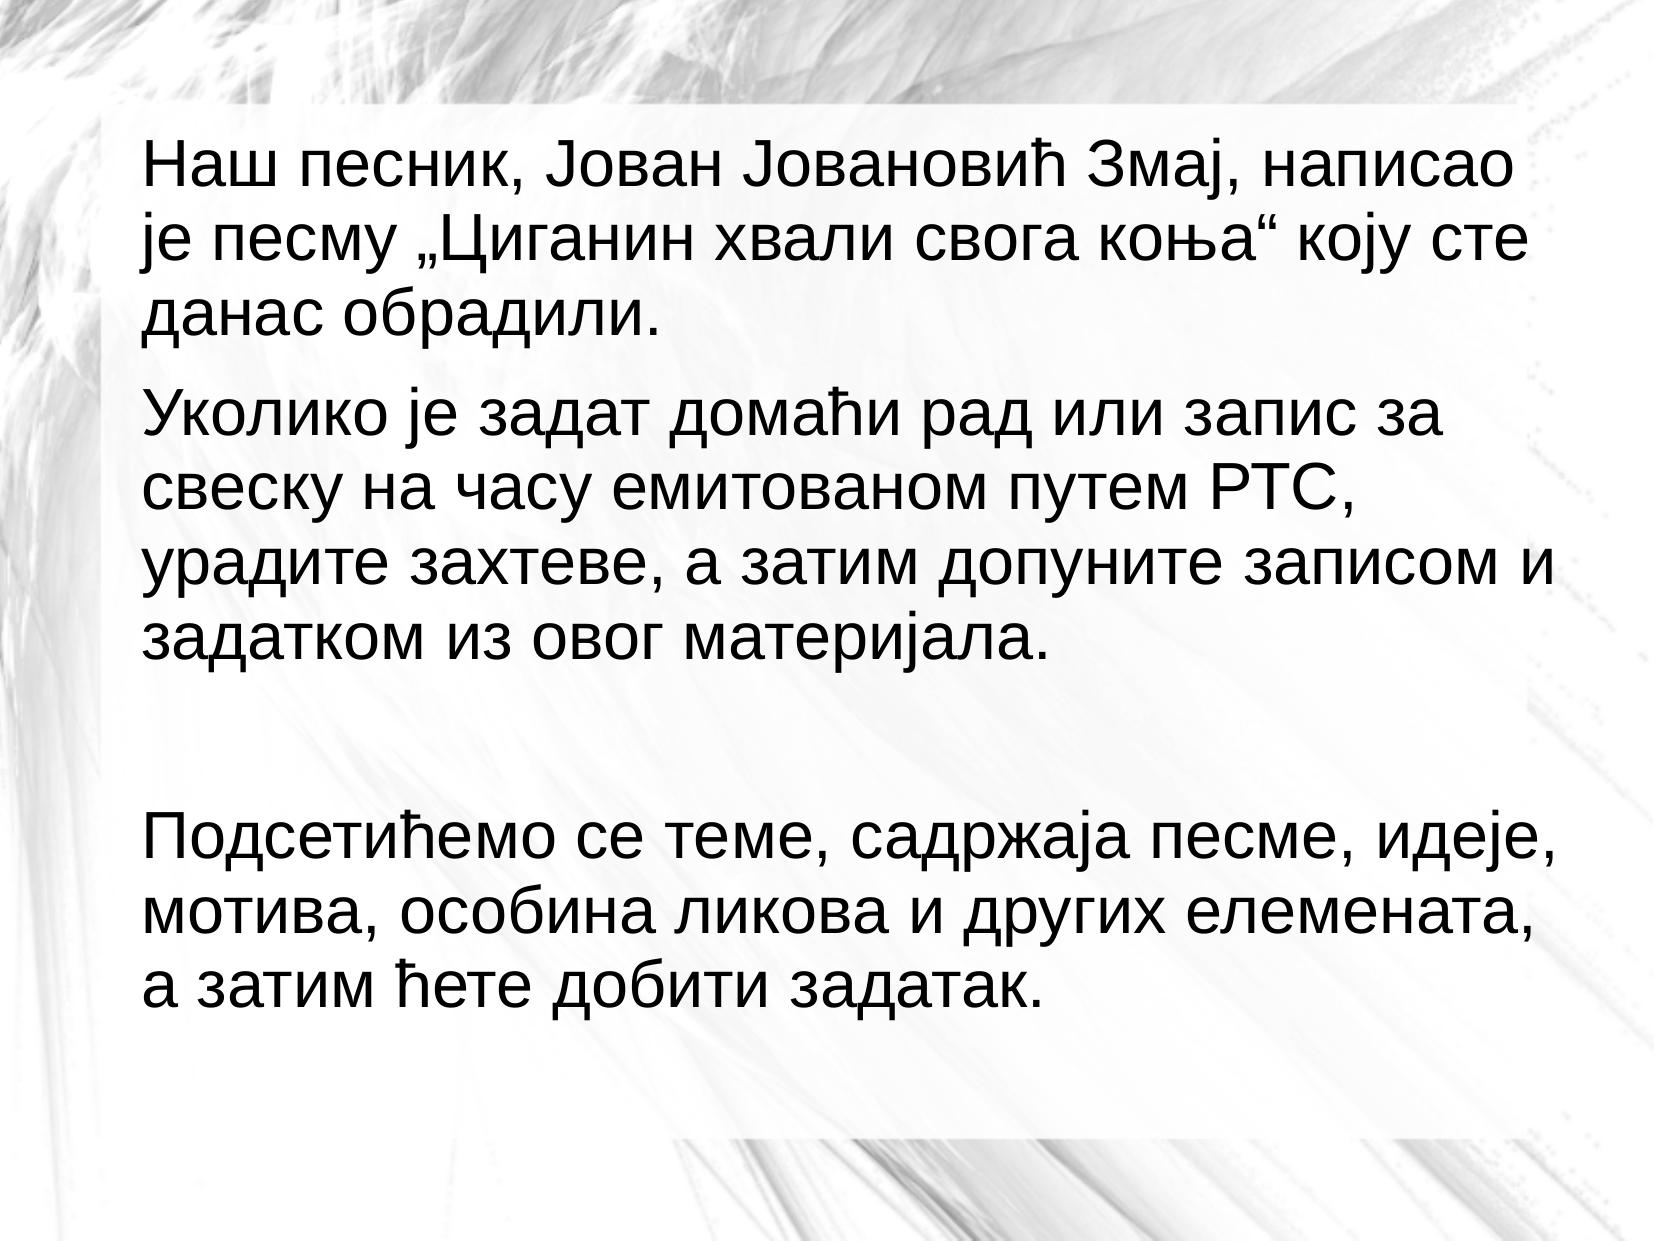

Наш песник, Јован Јовановић Змај, написао је песму „Циганин хвали свога коња“ коју сте данас обрадили.
Уколико је задат домаћи рад или запис за свеску на часу емитованом путем РТС, урадите захтеве, а затим допуните записом и задатком из овог материјала.
Подсетићемо се теме, садржаја песме, идеје, мотива, особина ликова и других елемената, а затим ћете добити задатак.